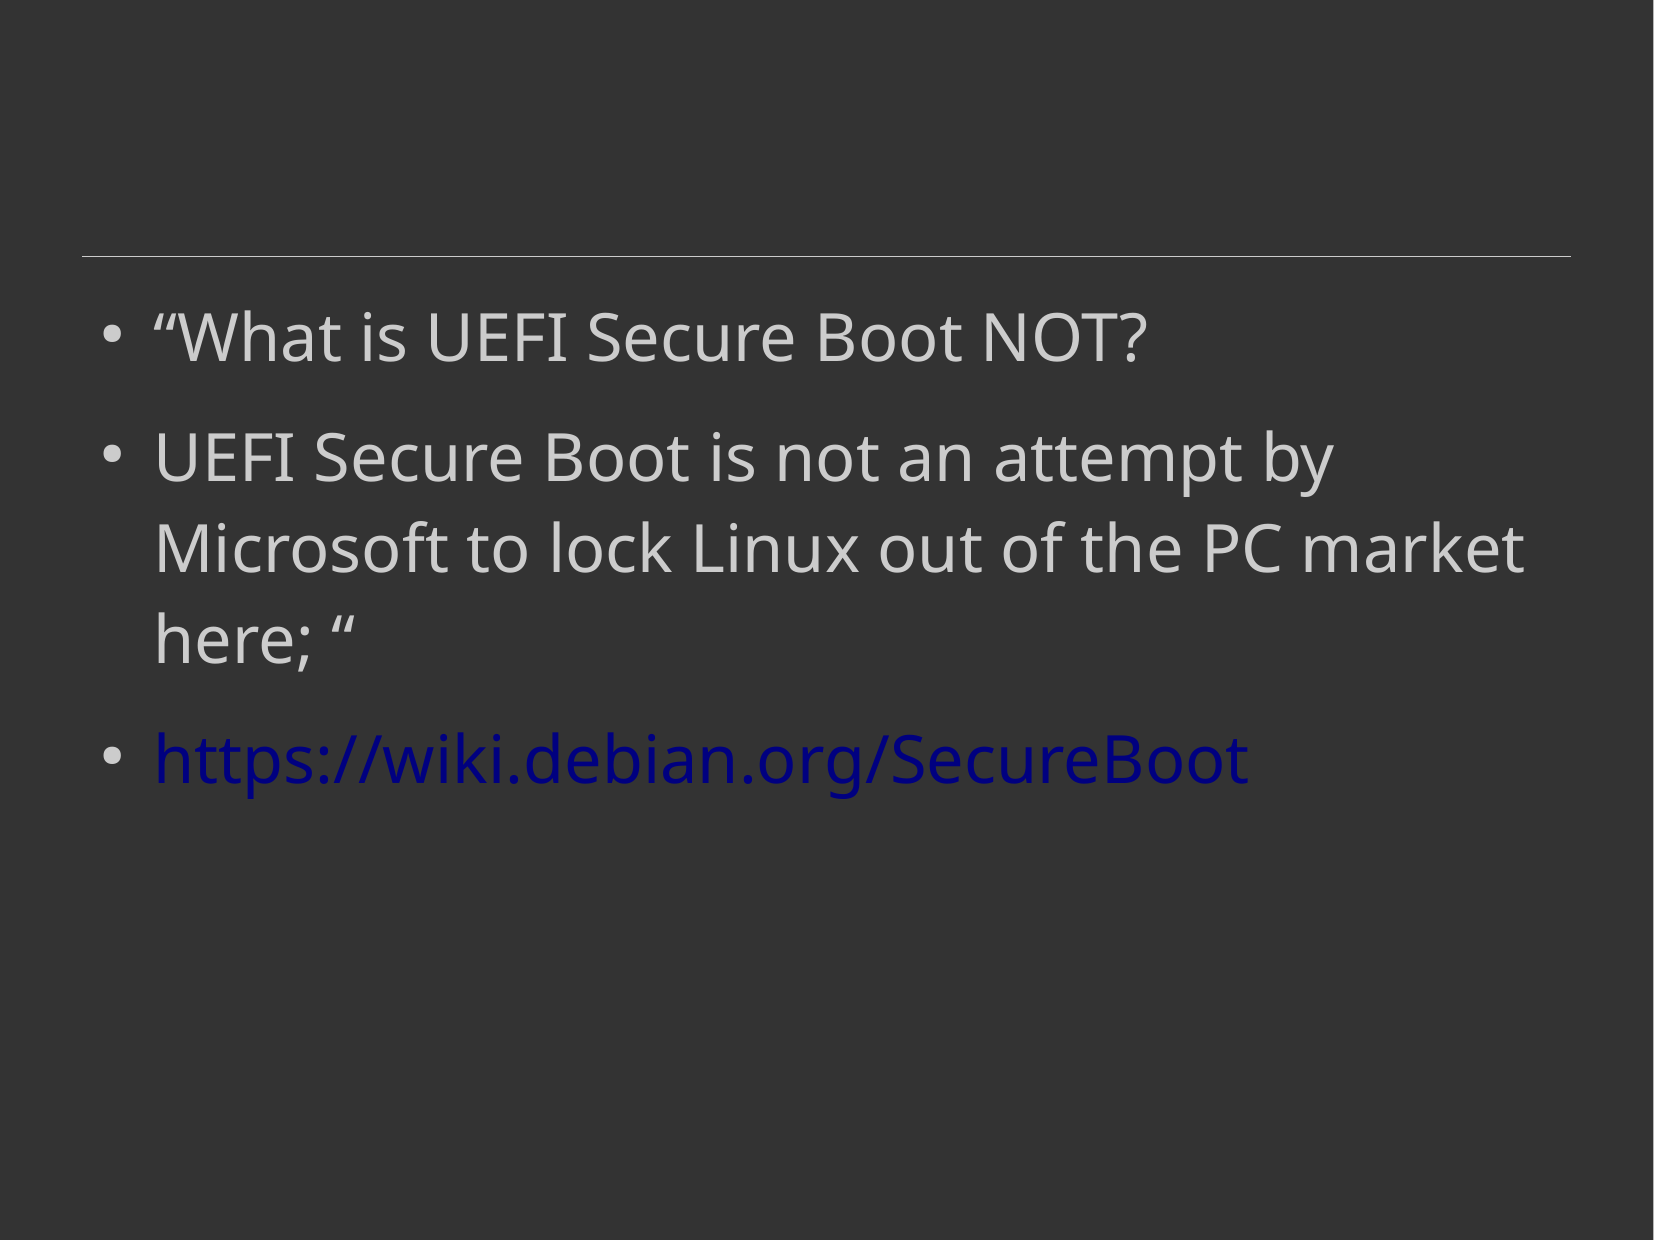

#
“What is UEFI Secure Boot NOT?
UEFI Secure Boot is not an attempt by Microsoft to lock Linux out of the PC market here; “
https://wiki.debian.org/SecureBoot